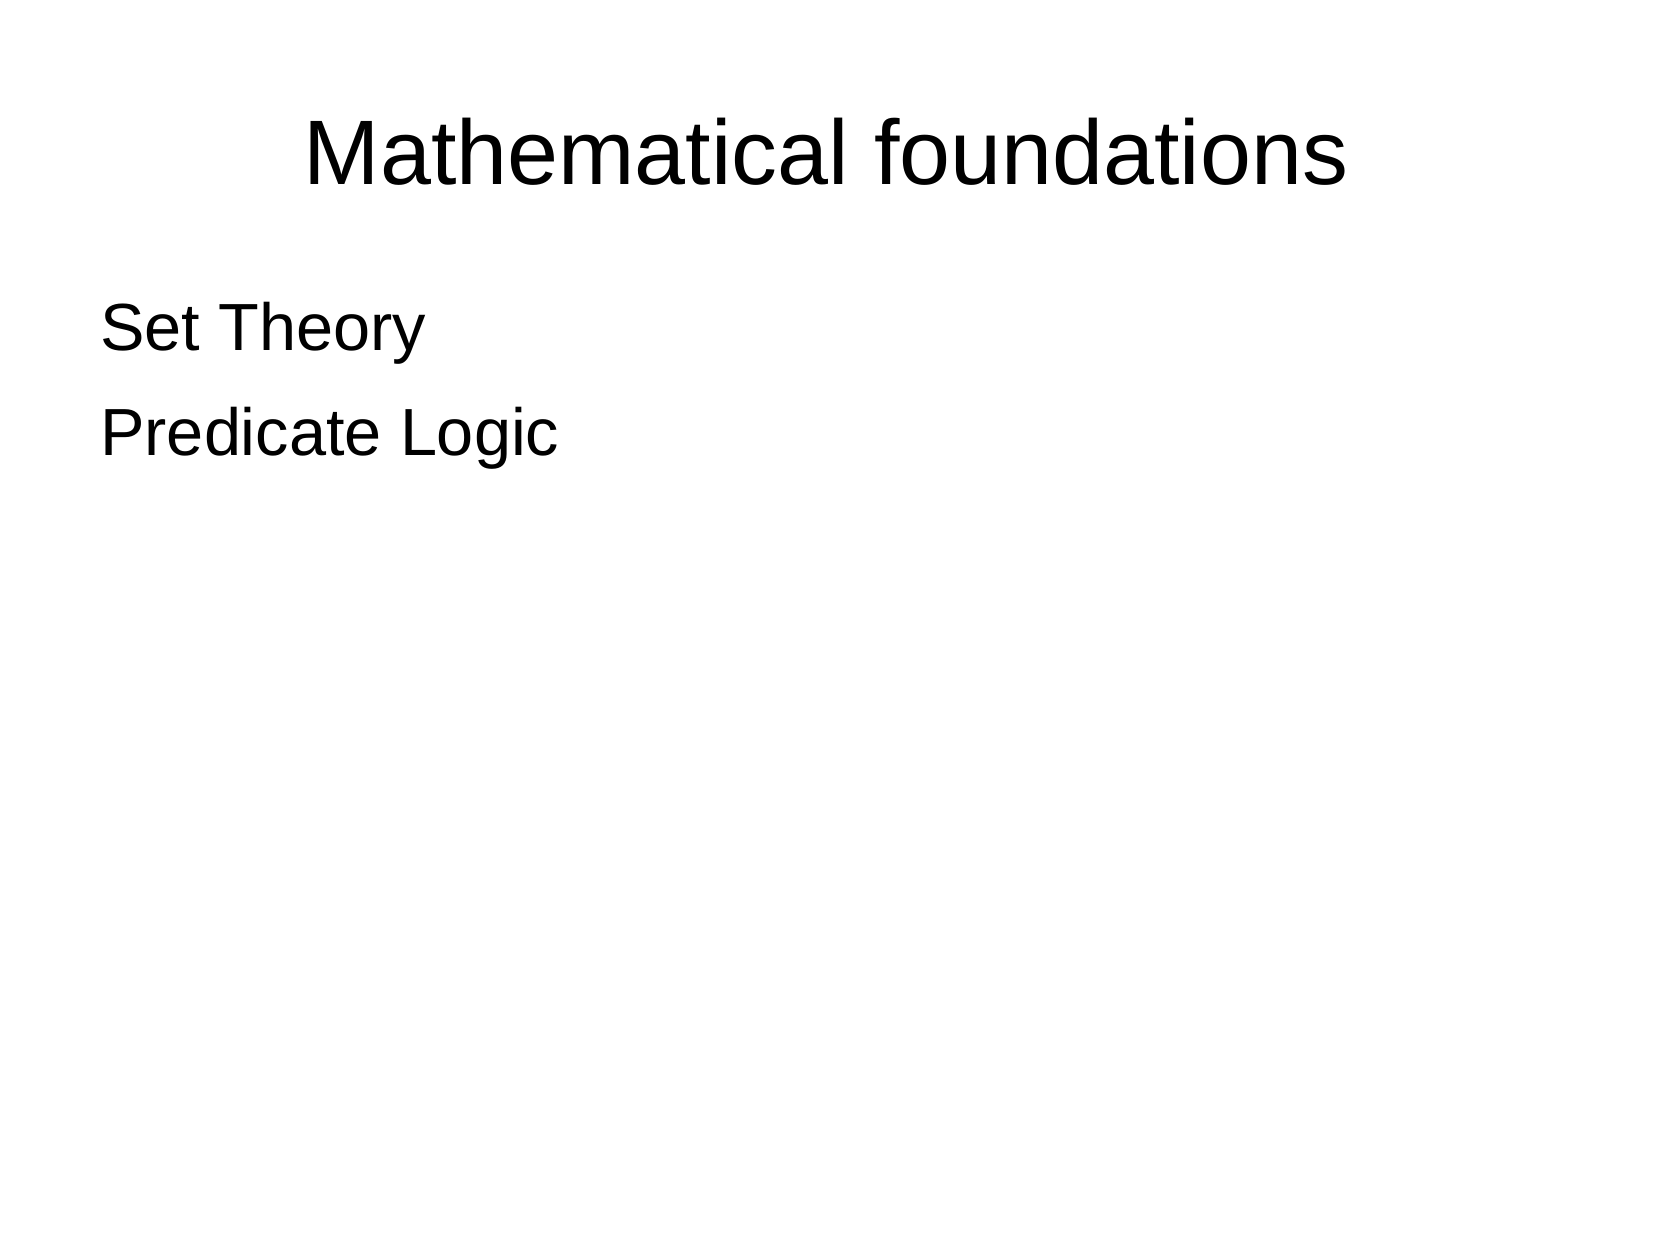

# Mathematical foundations
Set Theory
Predicate Logic